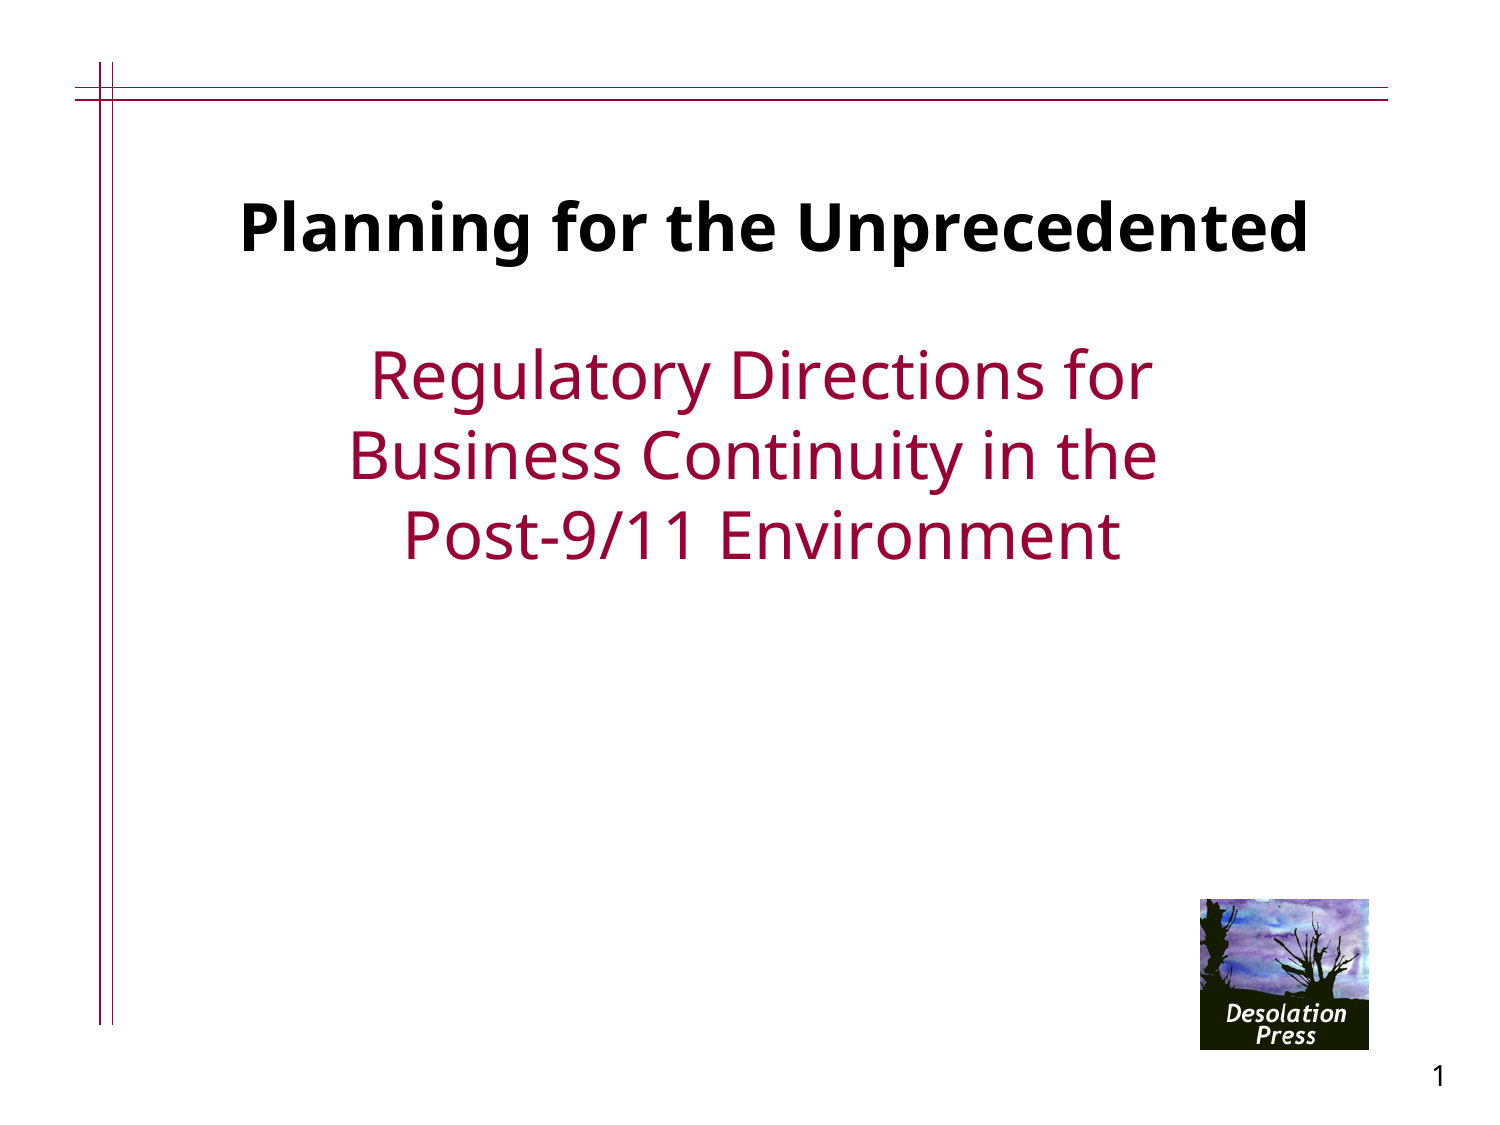

# Planning for the Unprecedented
Regulatory Directions for Business Continuity in the Post-9/11 Environment
1